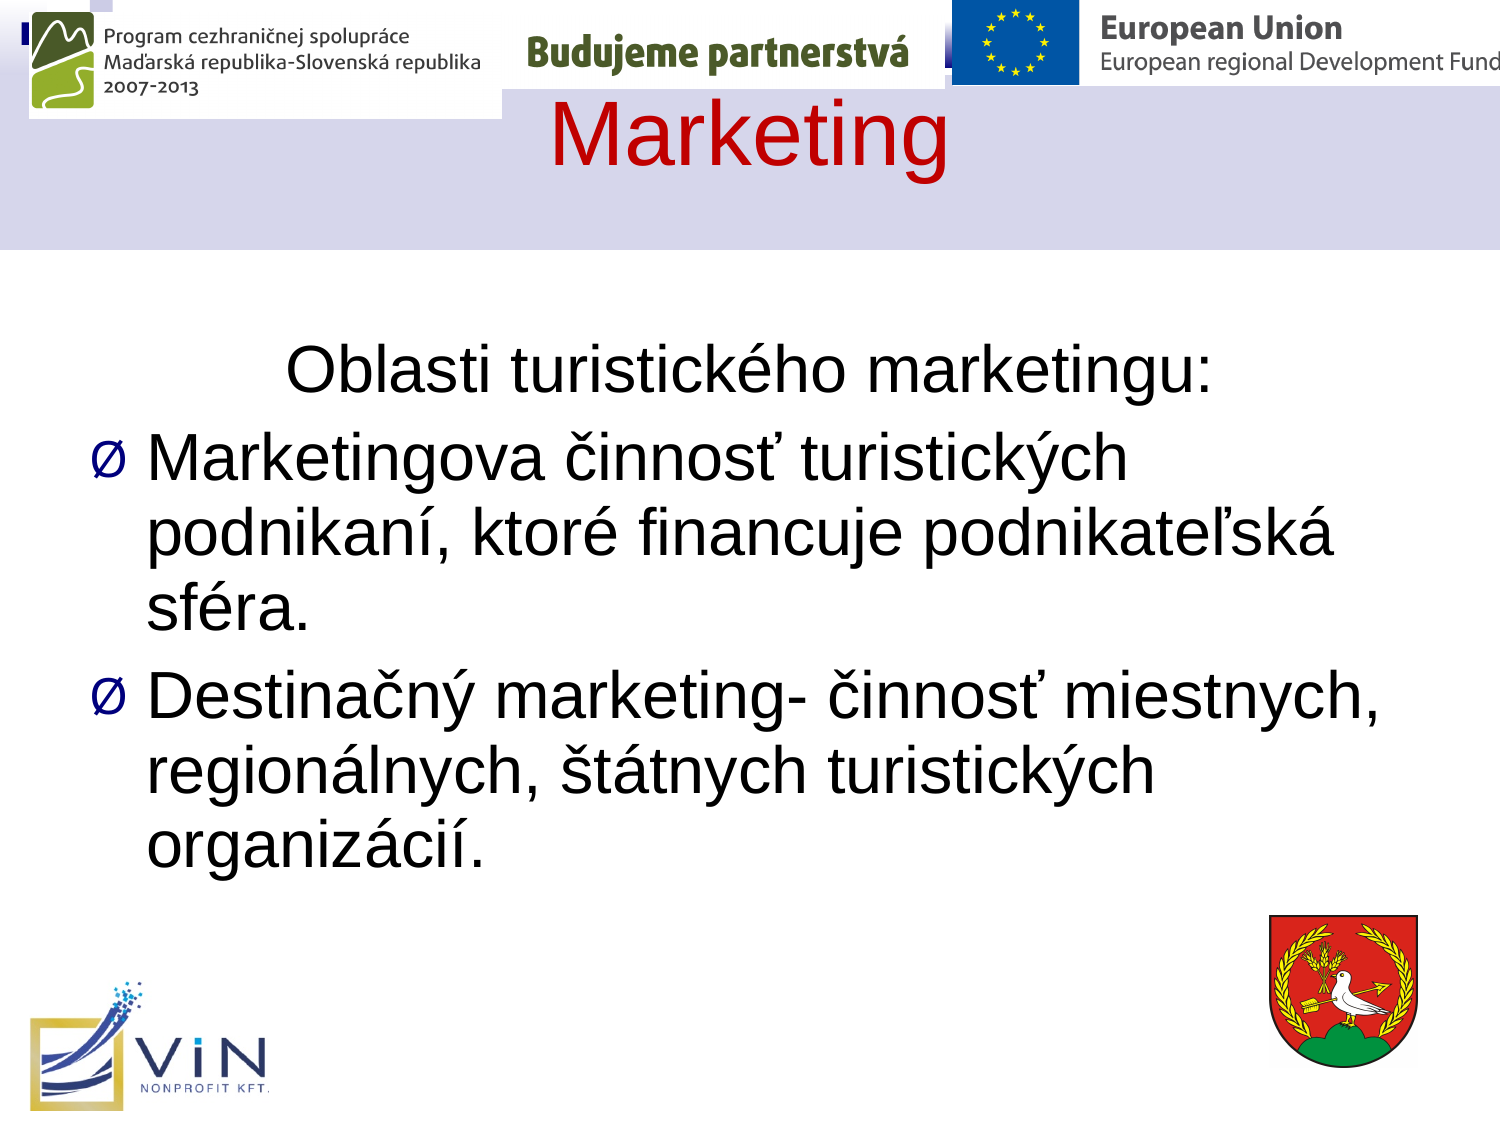

Marketing
# Oblasti turistického marketingu:
Marketingova činnosť turistických podnikaní, ktoré financuje podnikateľská sféra.
Destinačný marketing- činnosť miestnych, regionálnych, štátnych turistických organizácií.